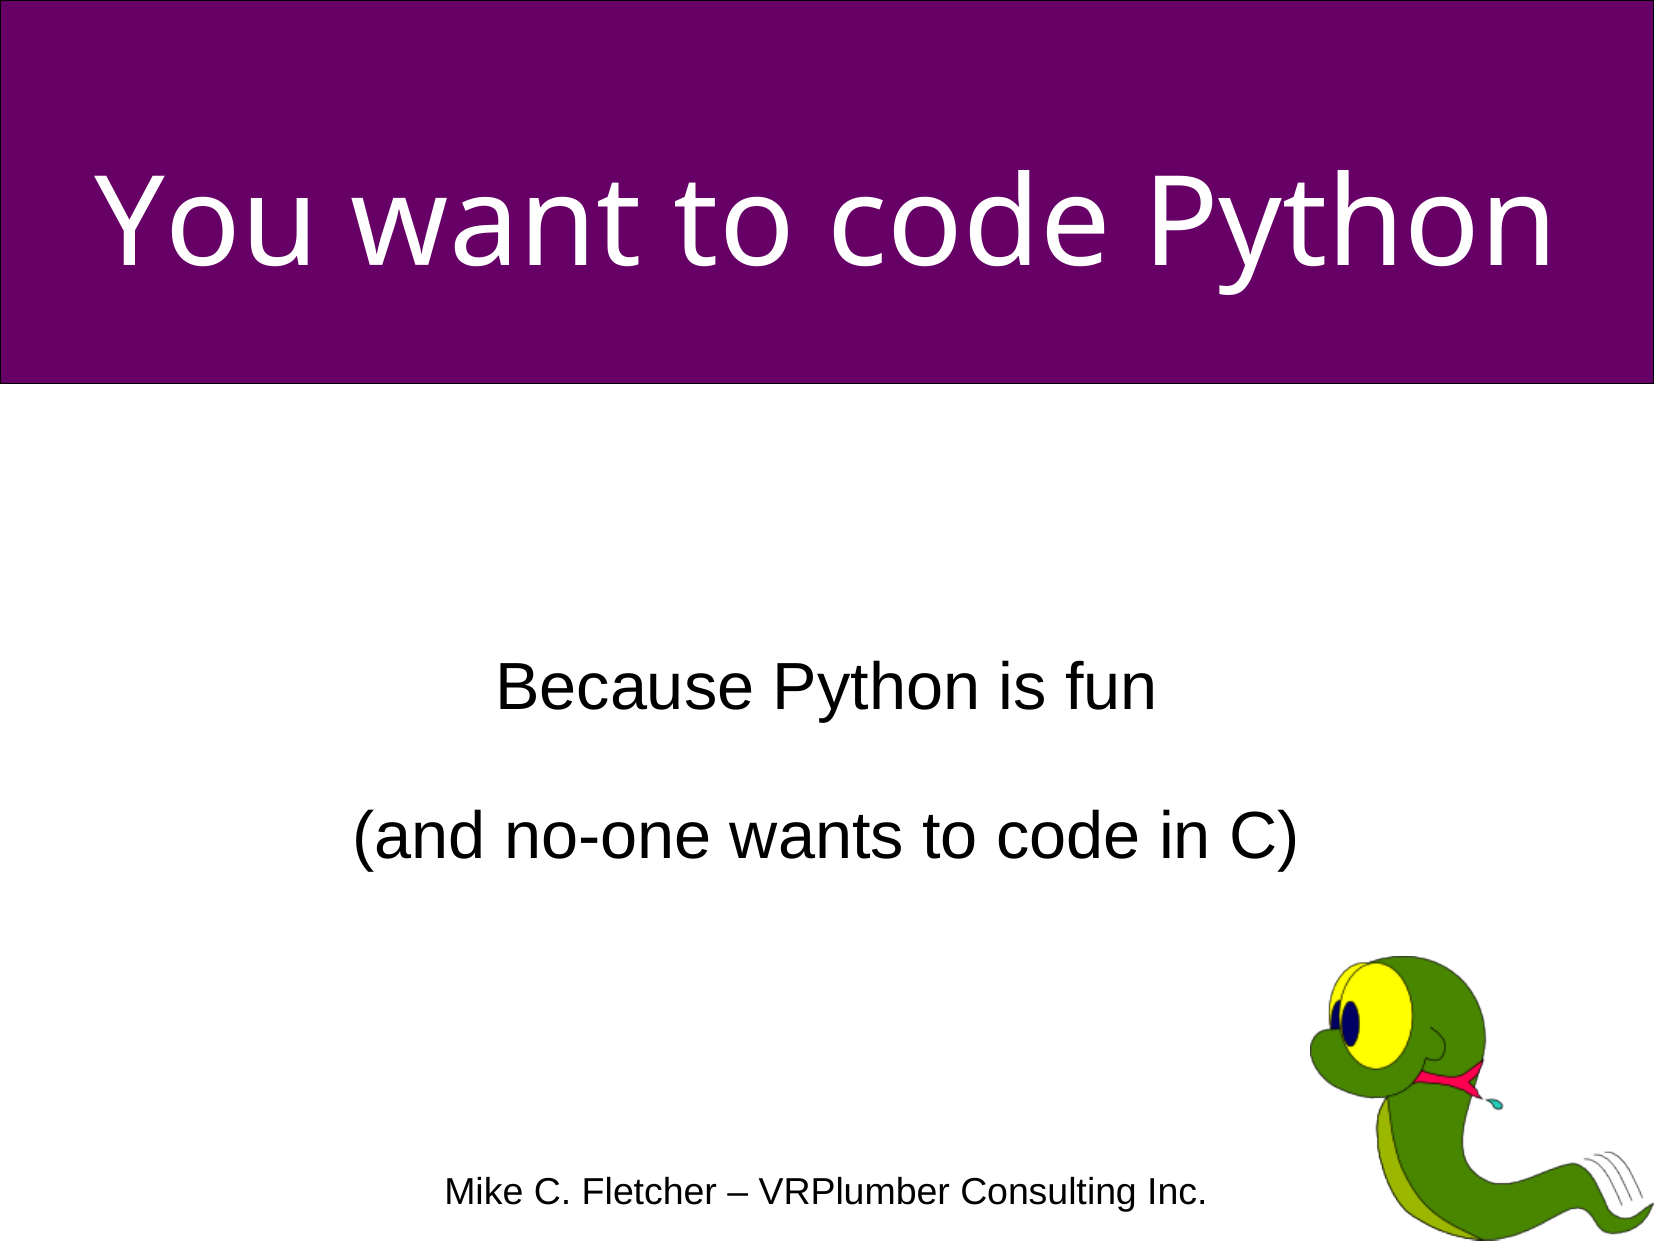

# You want to code Python
Because Python is fun
(and no-one wants to code in C)